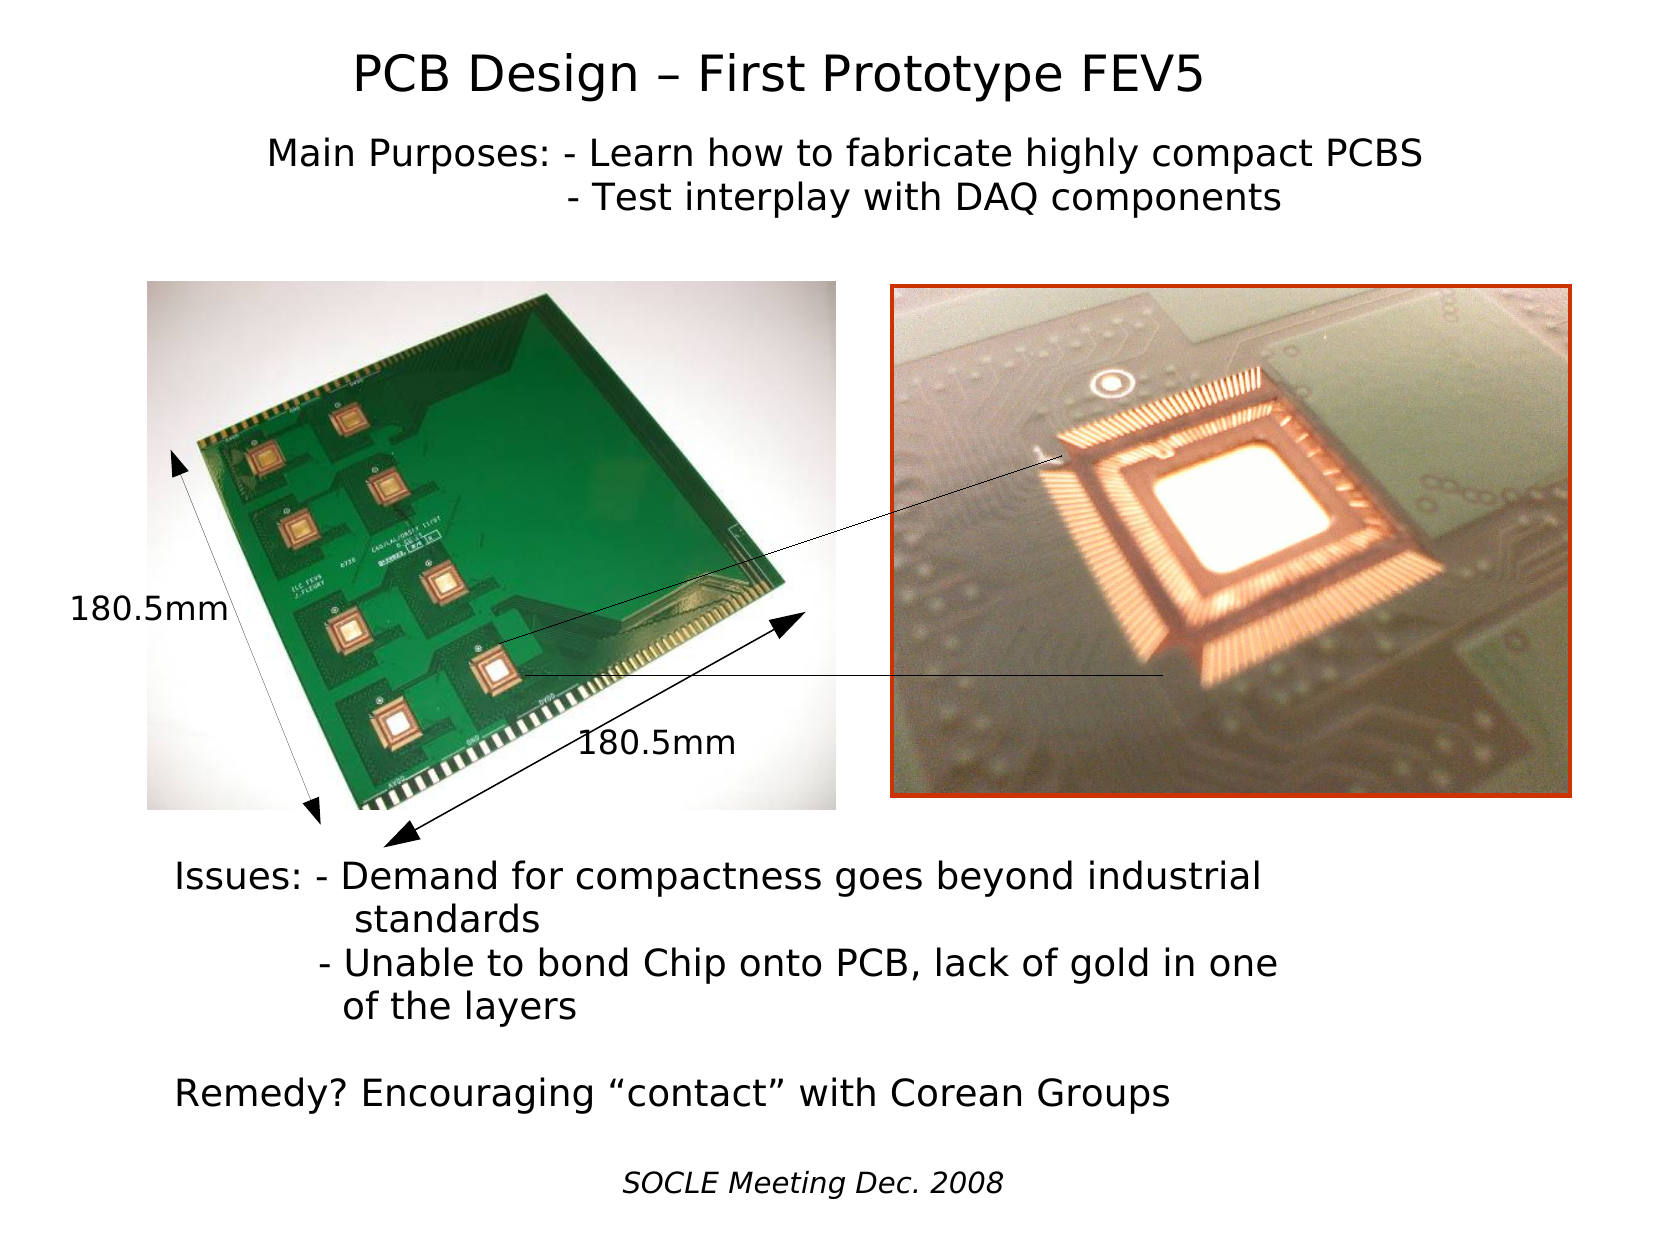

PCB Design – First Prototype FEV5
Main Purposes: - Learn how to fabricate highly compact PCBS
 - Test interplay with DAQ components
180.5mm
180.5mm
Issues: - Demand for compactness goes beyond industrial
 standards
 - Unable to bond Chip onto PCB, lack of gold in one
 of the layers
Remedy? Encouraging “contact” with Corean Groups